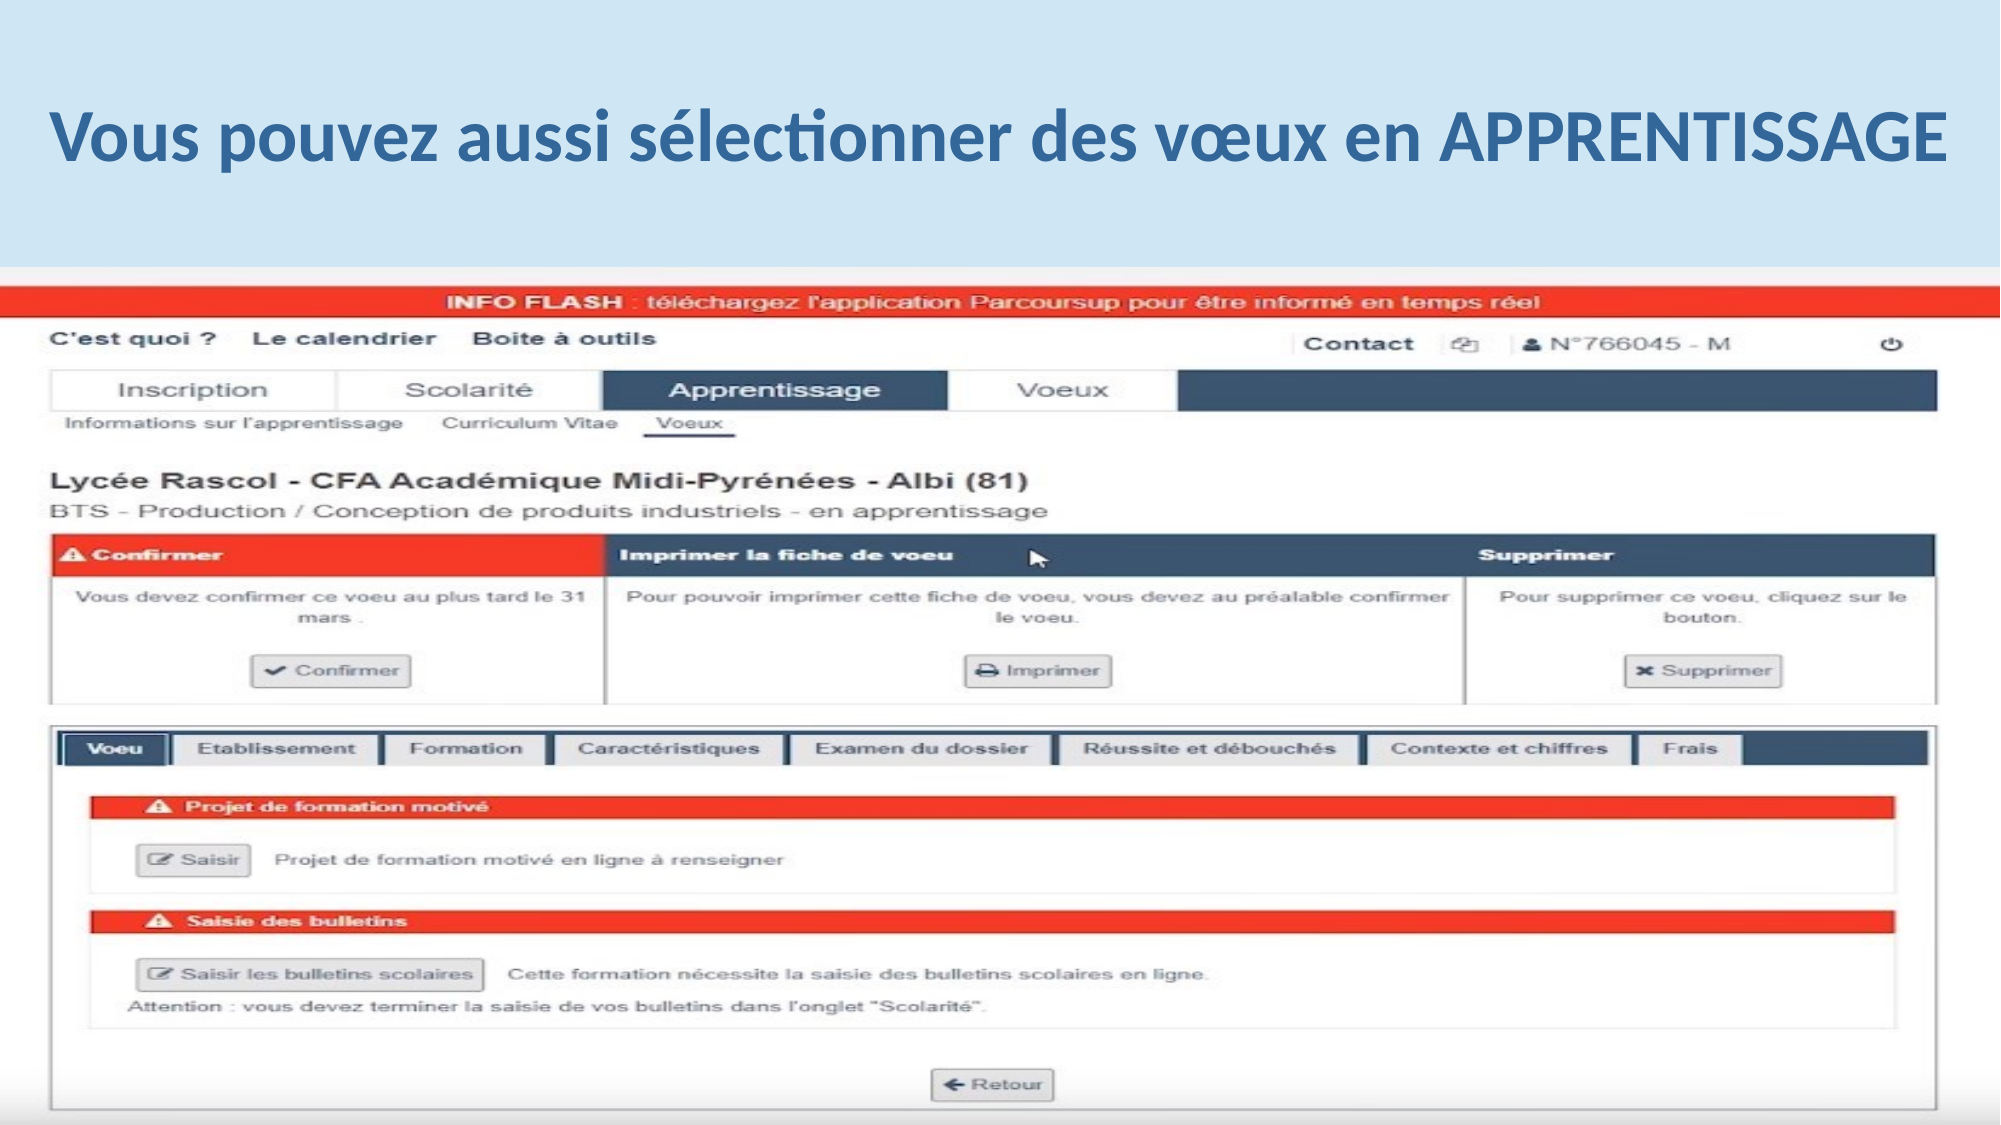

# Vous pouvez aussi sélectionner des vœux en APPRENTISSAGE